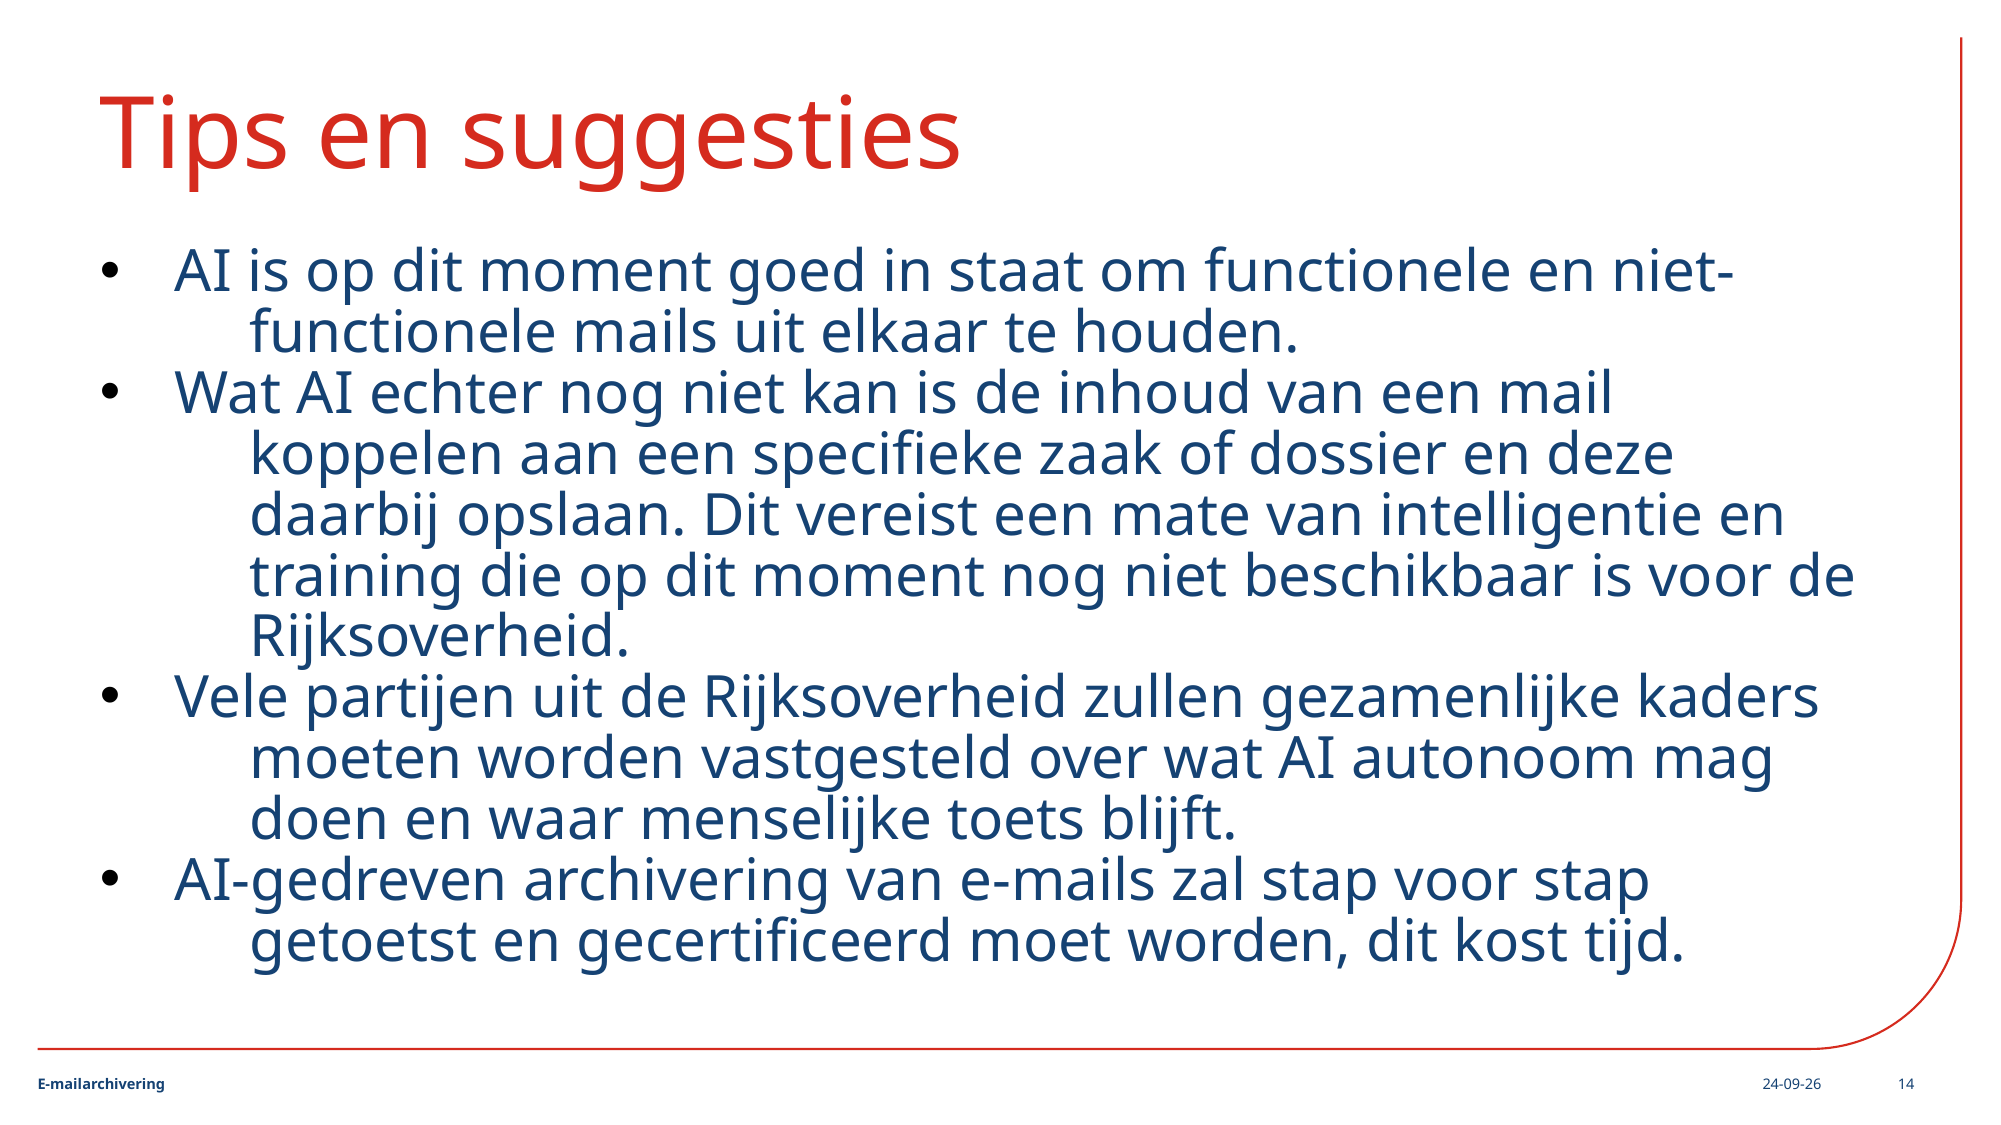

# Tips en suggesties
AI is op dit moment goed in staat om functionele en niet-functionele mails uit elkaar te houden.
Wat AI echter nog niet kan is de inhoud van een mail koppelen aan een specifieke zaak of dossier en deze daarbij opslaan. Dit vereist een mate van intelligentie en training die op dit moment nog niet beschikbaar is voor de Rijksoverheid.
Vele partijen uit de Rijksoverheid zullen gezamenlijke kaders moeten worden vastgesteld over wat AI autonoom mag doen en waar menselijke toets blijft.
AI-gedreven archivering van e-mails zal stap voor stap getoetst en gecertificeerd moet worden, dit kost tijd.